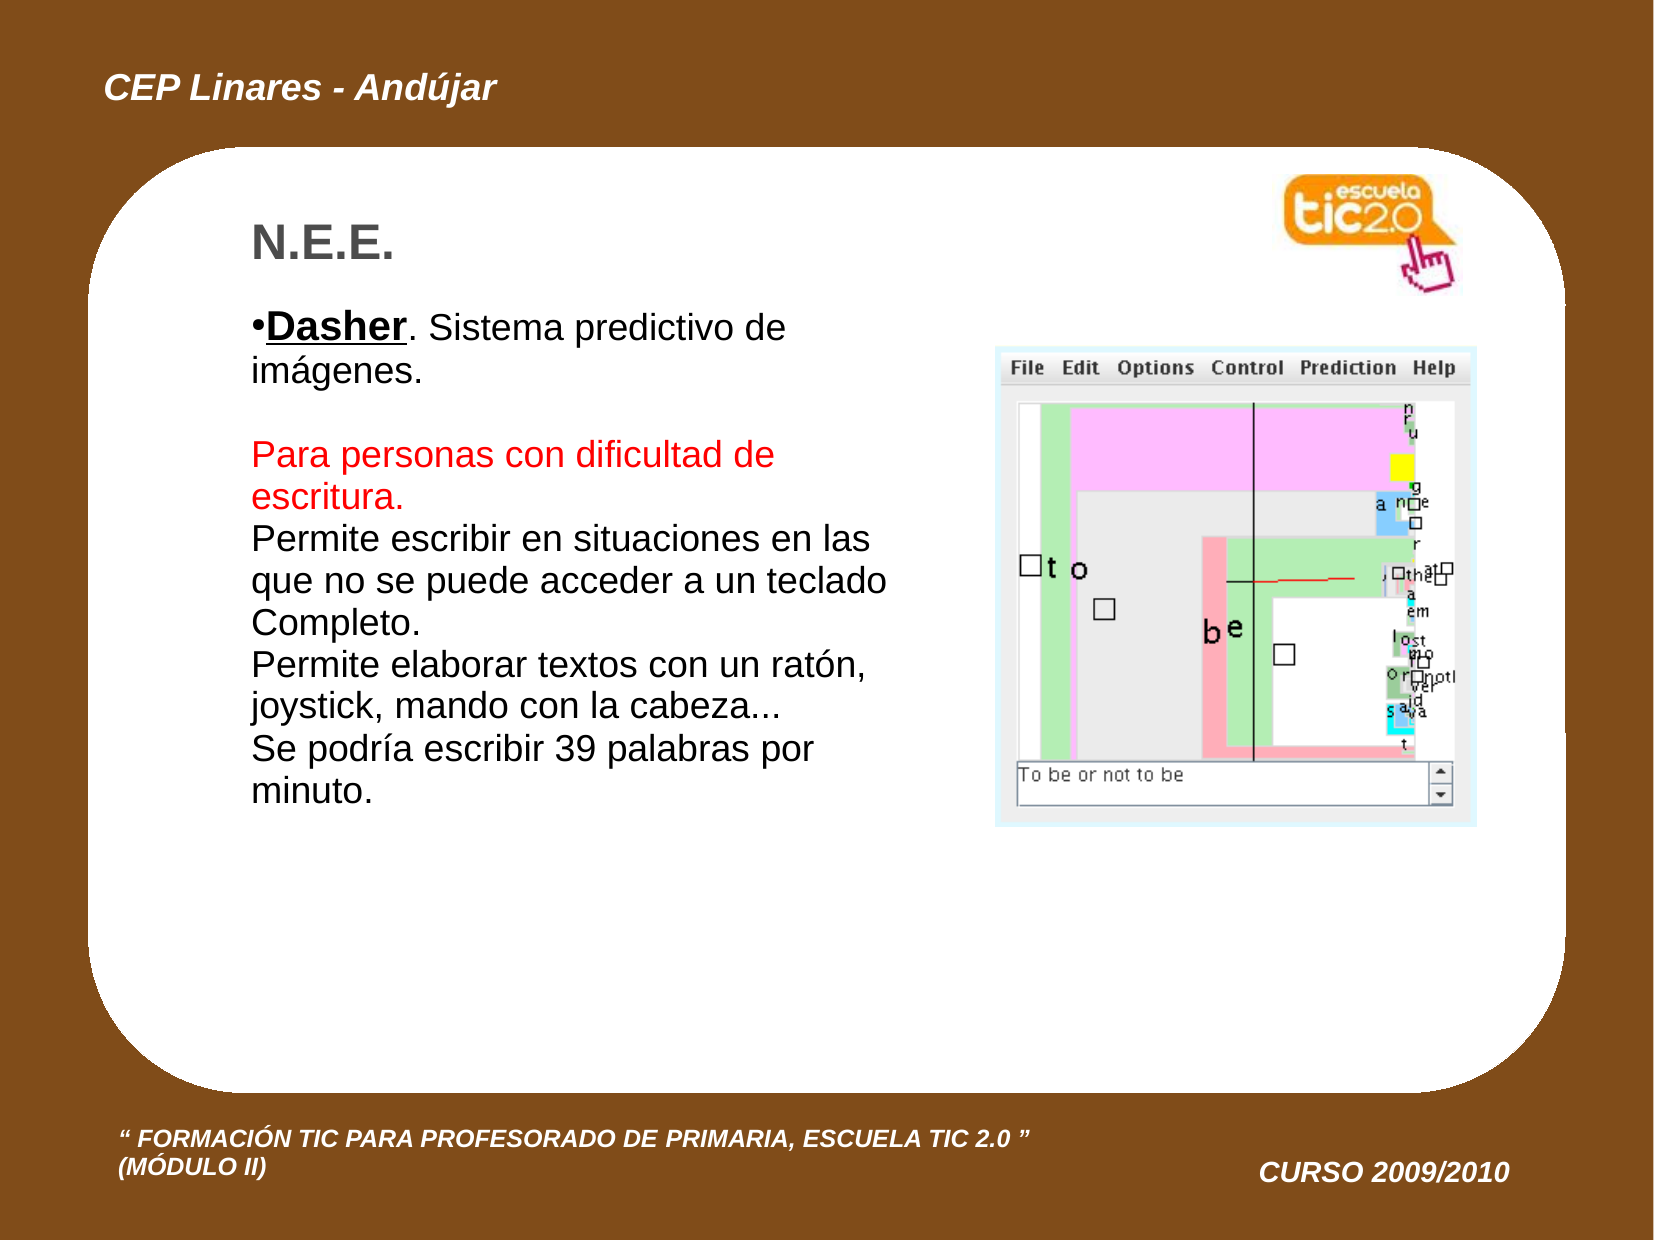

N.E.E.
Dasher. Sistema predictivo de imágenes.
Para personas con dificultad de escritura.
Permite escribir en situaciones en las que no se puede acceder a un teclado
Completo.
Permite elaborar textos con un ratón, joystick, mando con la cabeza...
Se podría escribir 39 palabras por minuto.